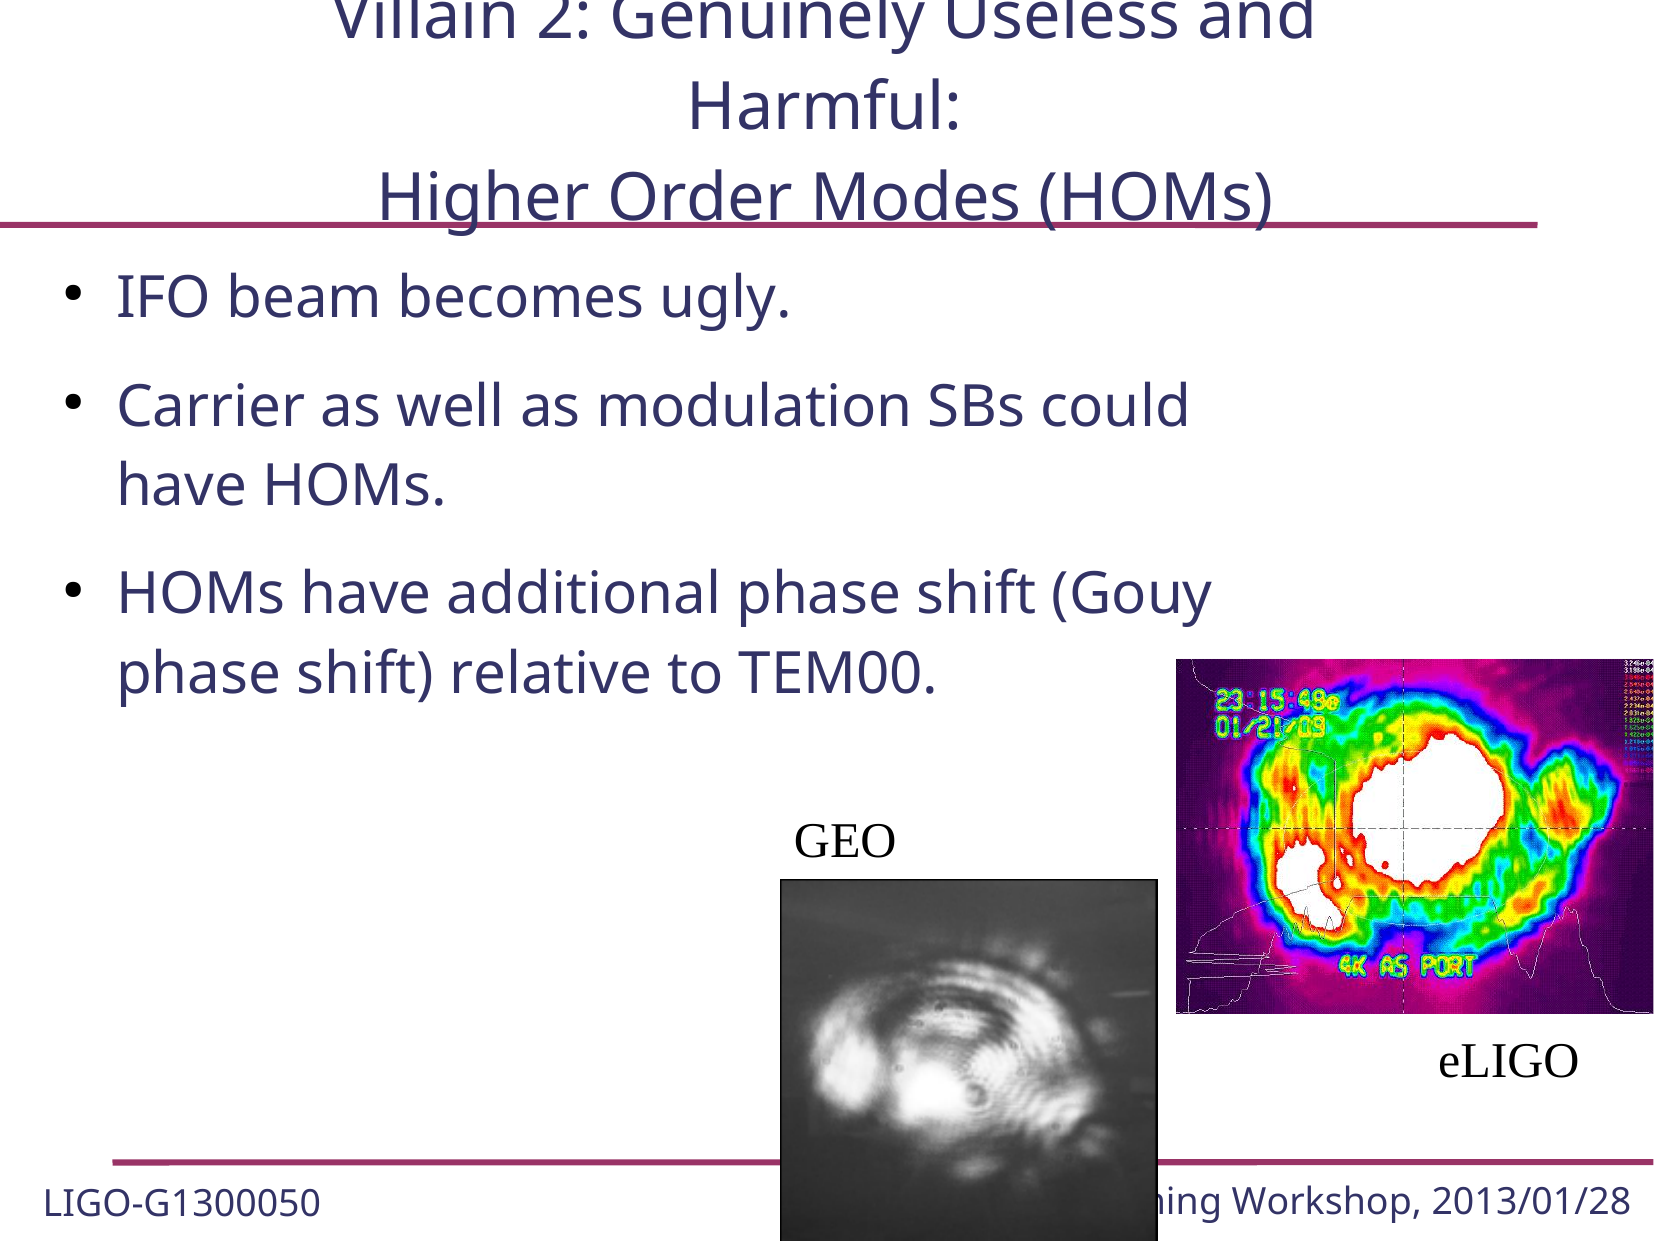

# Villain 2: Genuinely Useless and Harmful: Higher Order Modes (HOMs)
IFO beam becomes ugly.
Carrier as well as modulation SBs could have HOMs.
HOMs have additional phase shift (Gouy phase shift) relative to TEM00.
GEO
eLIGO